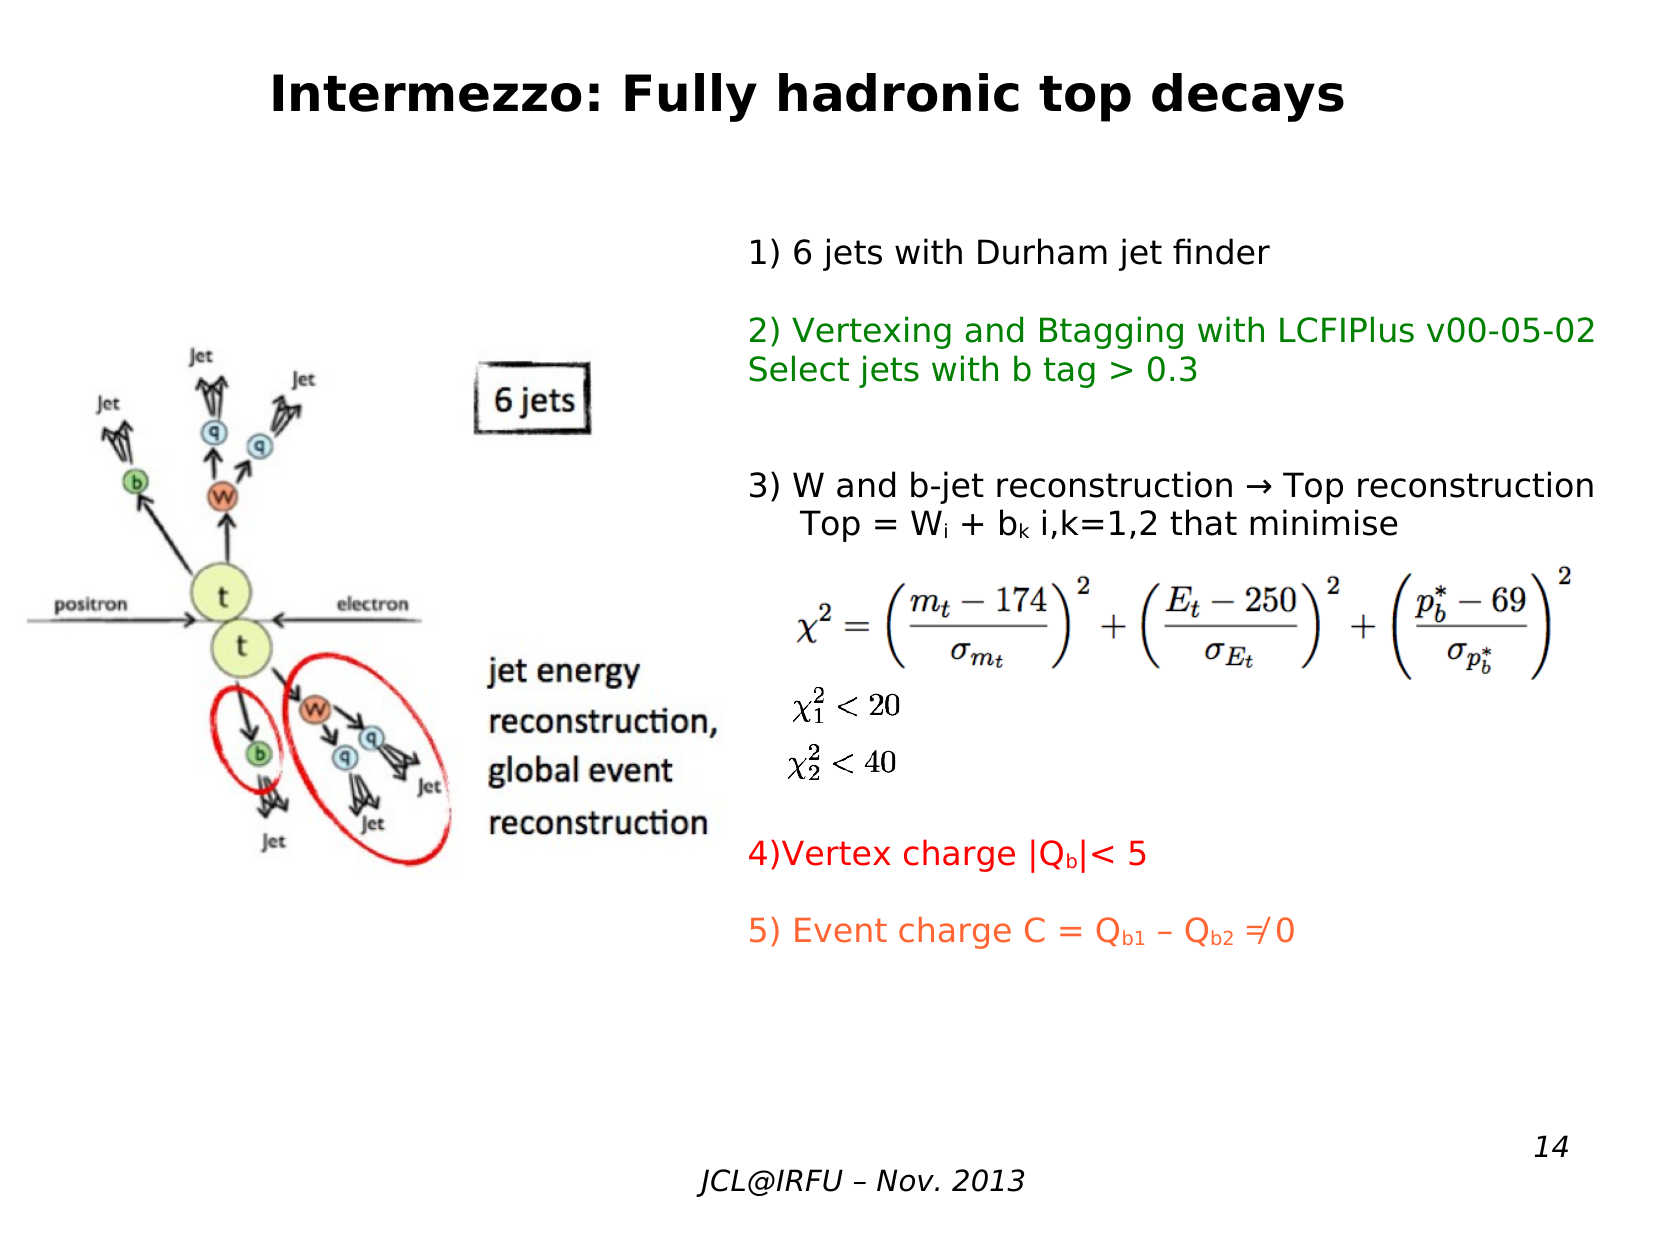

Intermezzo: Fully hadronic top decays
1) 6 jets with Durham jet finder
2) Vertexing and Btagging with LCFIPlus v00-05-02
Select jets with b tag > 0.3
3) W and b-jet reconstruction → Top reconstruction
 Top = Wi + bk i,k=1,2 that minimise
4)Vertex charge |Qb|< 5
5) Event charge C = Qb1 – Qb2 ≠ 0
FCPPL Workshop - March 2012
14